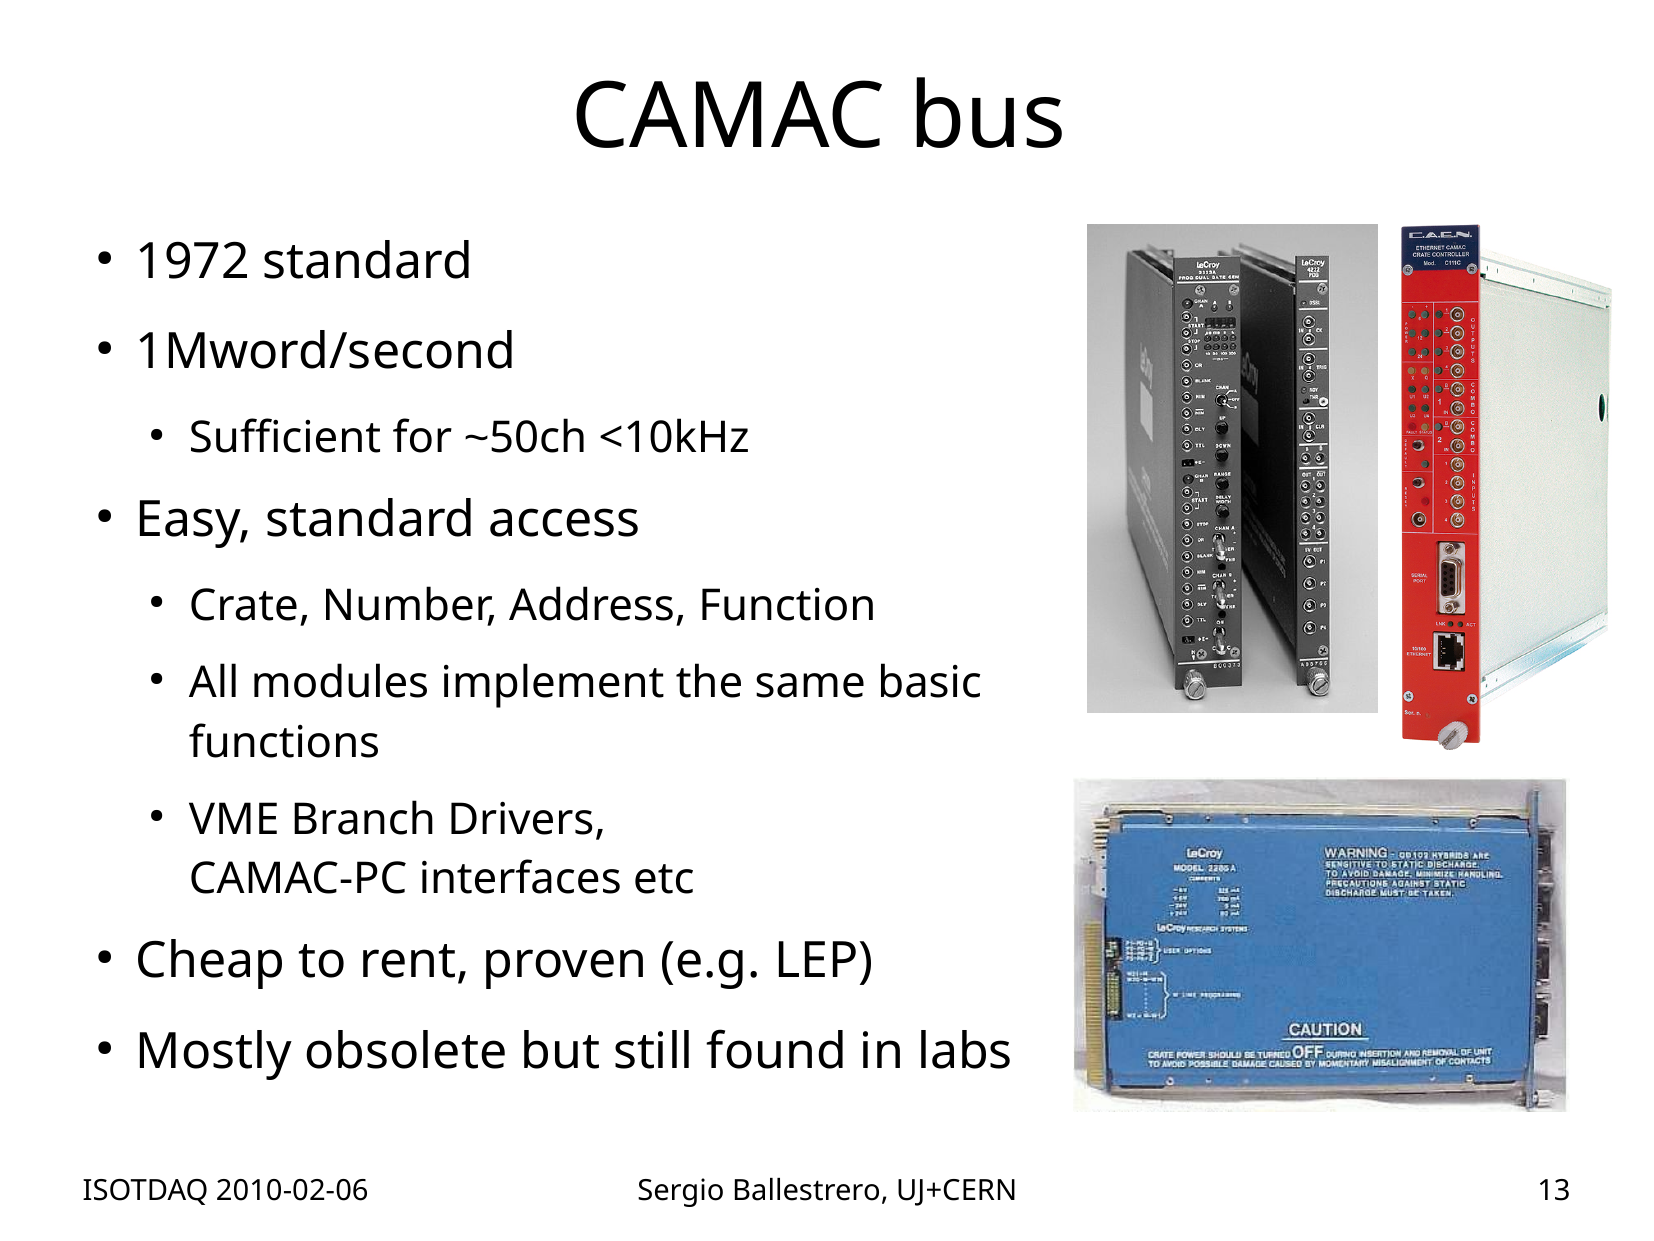

# CAMAC bus
1972 standard
1Mword/second
Sufficient for ~50ch <10kHz
Easy, standard access
Crate, Number, Address, Function
All modules implement the same basic functions
VME Branch Drivers,
CAMAC-PC interfaces etc
Cheap to rent, proven (e.g. LEP)
Mostly obsolete but still found in labs
ISOTDAQ - Ankara 2010-02-05
13